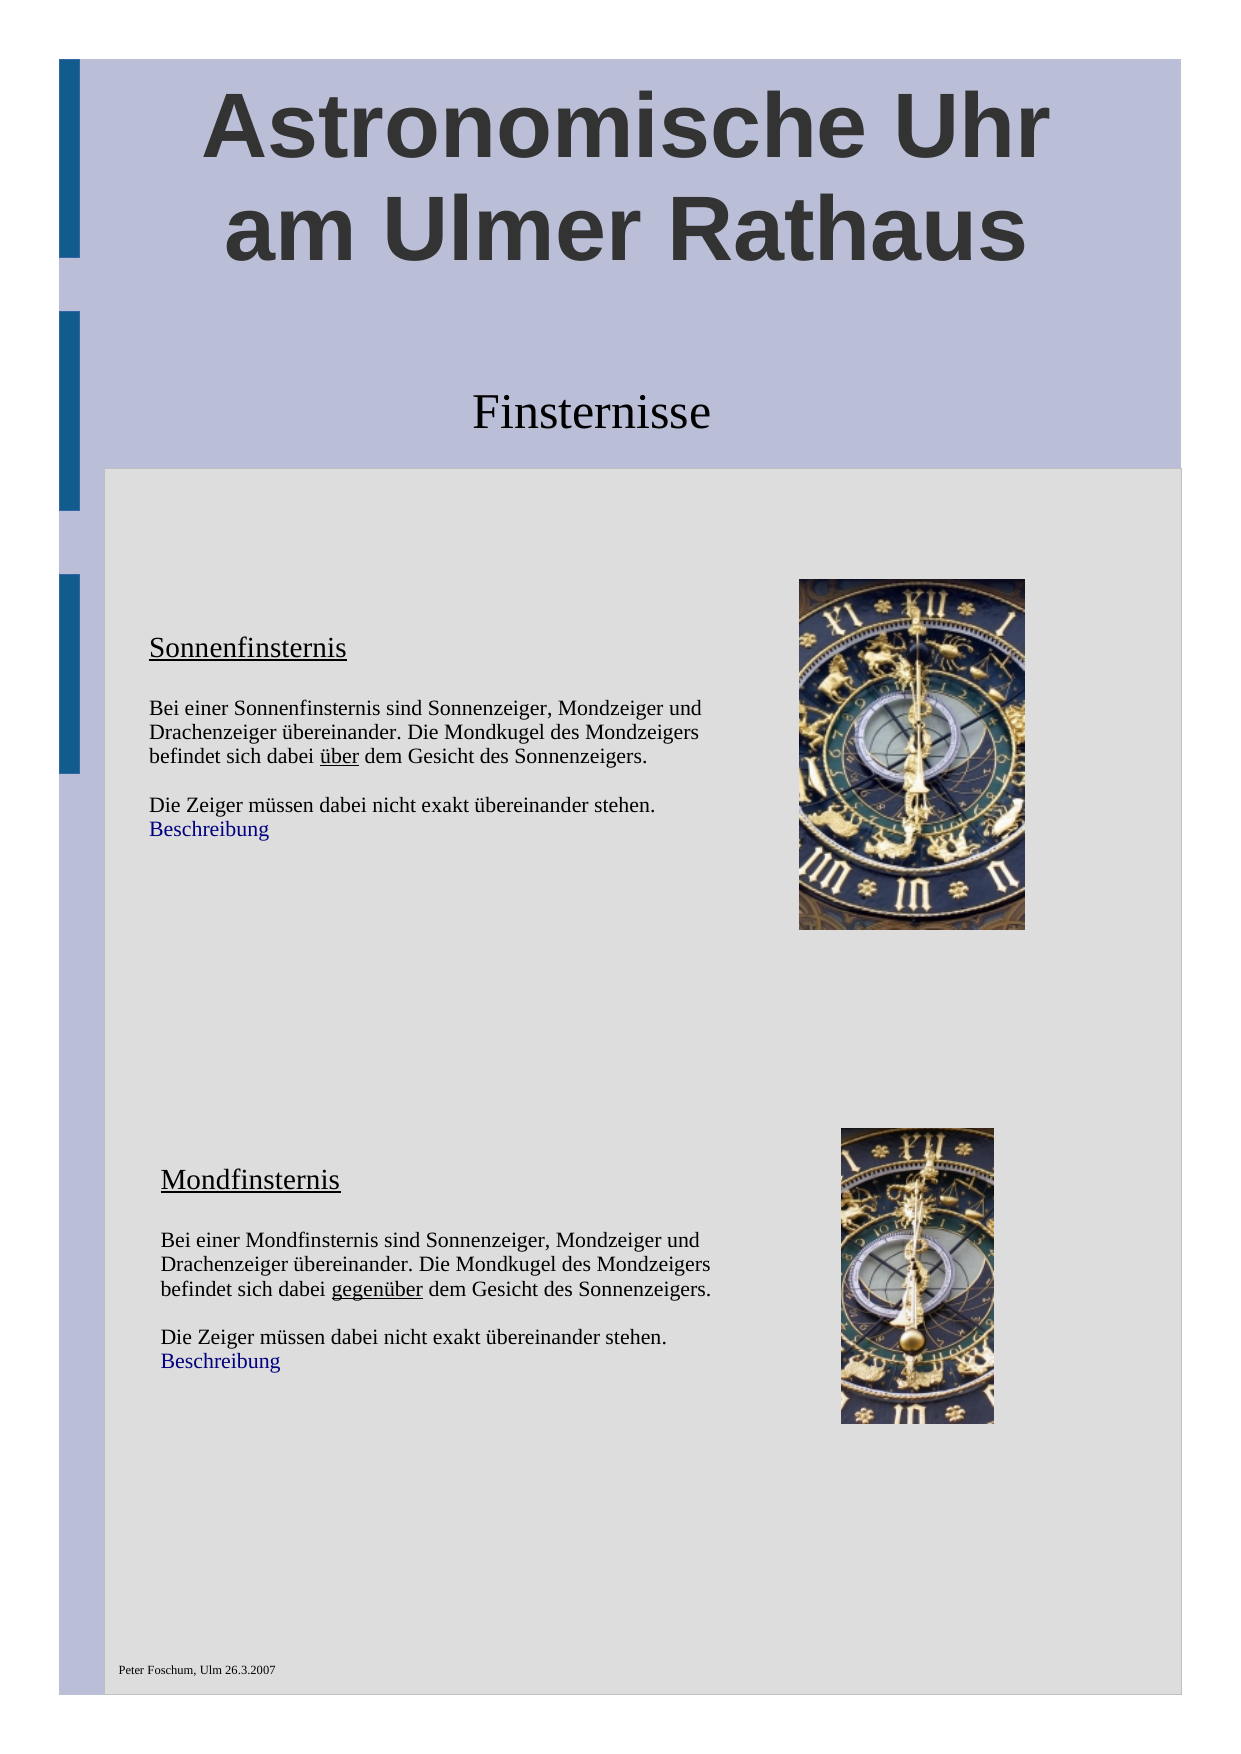

# Astronomische Uhr am Ulmer Rathaus
Finsternisse
Sonnenfinsternis
Bei einer Sonnenfinsternis sind Sonnenzeiger, Mondzeiger und Drachenzeiger übereinander. Die Mondkugel des Mondzeigers befindet sich dabei über dem Gesicht des Sonnenzeigers.
Die Zeiger müssen dabei nicht exakt übereinander stehen.
Beschreibung
Mondfinsternis
Bei einer Mondfinsternis sind Sonnenzeiger, Mondzeiger und Drachenzeiger übereinander. Die Mondkugel des Mondzeigers befindet sich dabei gegenüber dem Gesicht des Sonnenzeigers.
Die Zeiger müssen dabei nicht exakt übereinander stehen.
Beschreibung
Peter Foschum, Ulm 26.3.2007